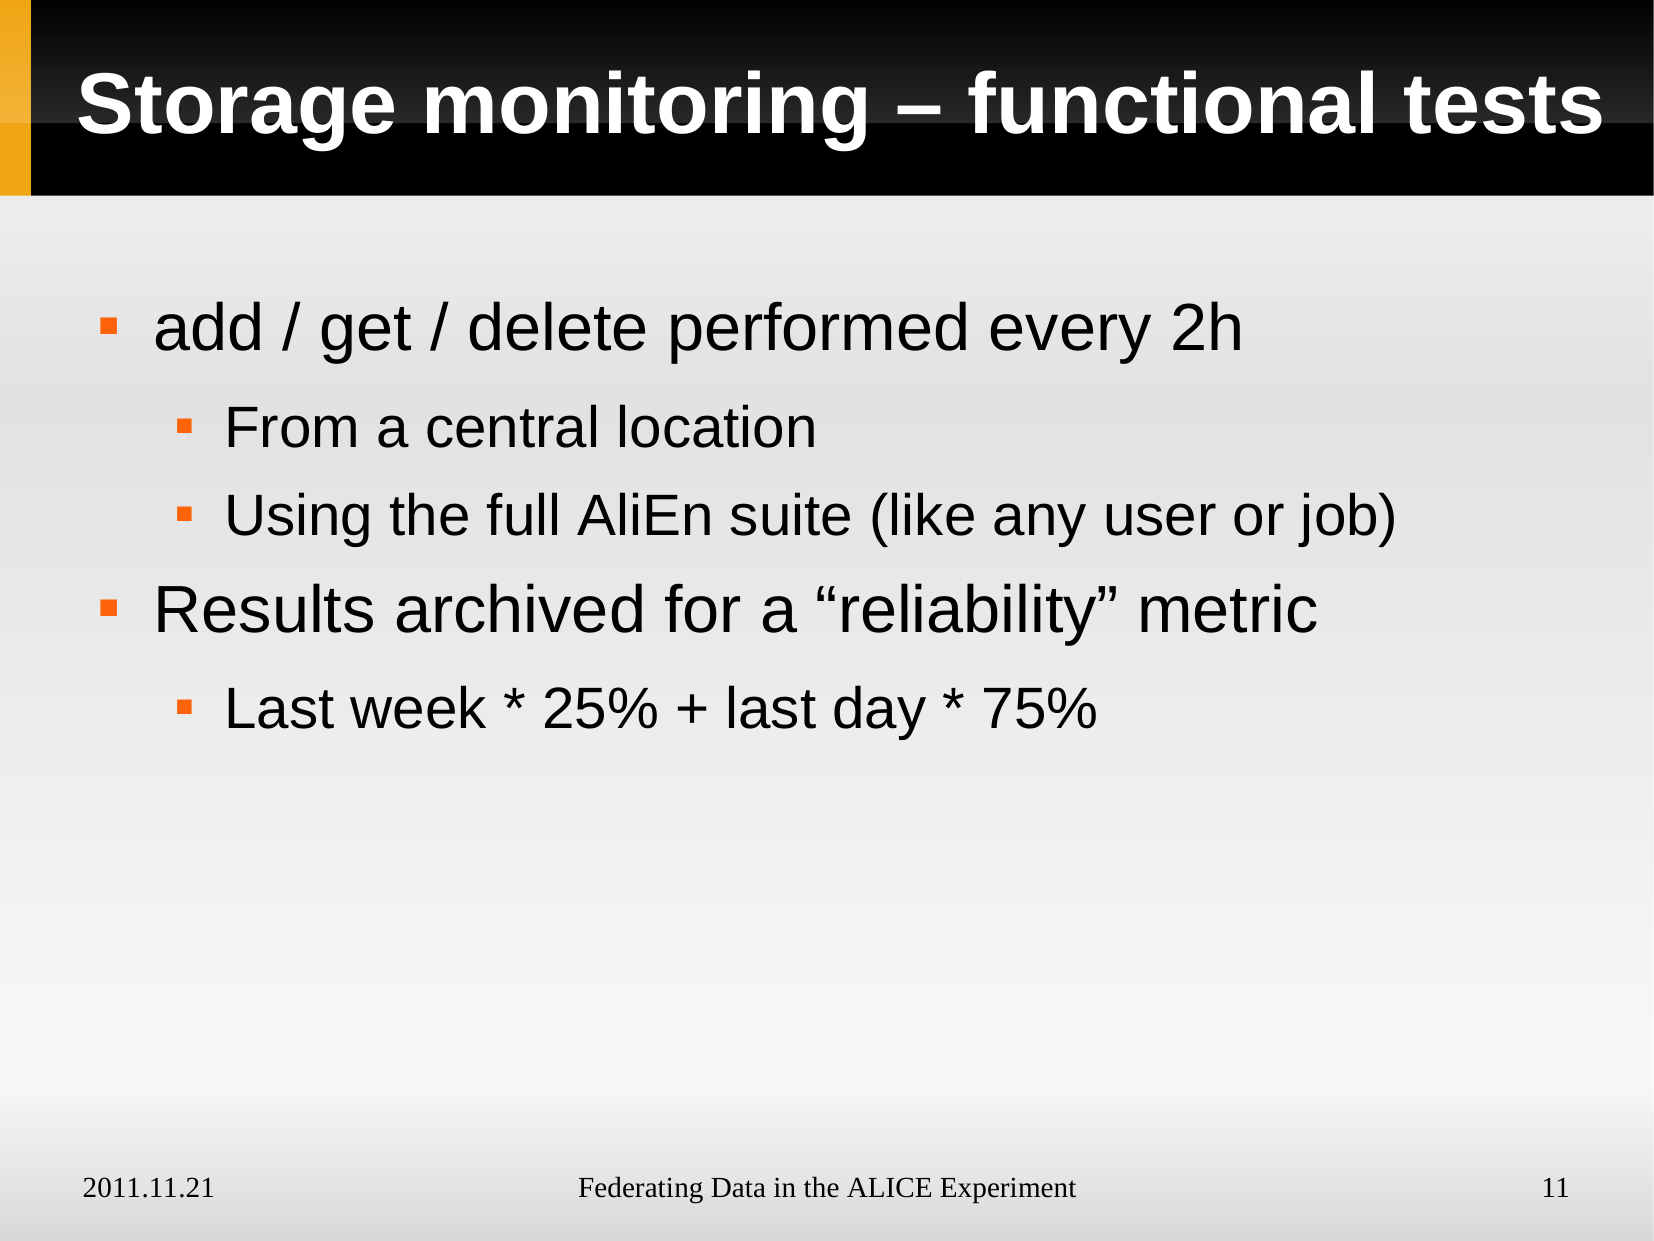

# Storage monitoring – functional tests
add / get / delete performed every 2h
From a central location
Using the full AliEn suite (like any user or job)
Results archived for a “reliability” metric
Last week * 25% + last day * 75%
2011.11.21
Federating Data in the ALICE Experiment
11